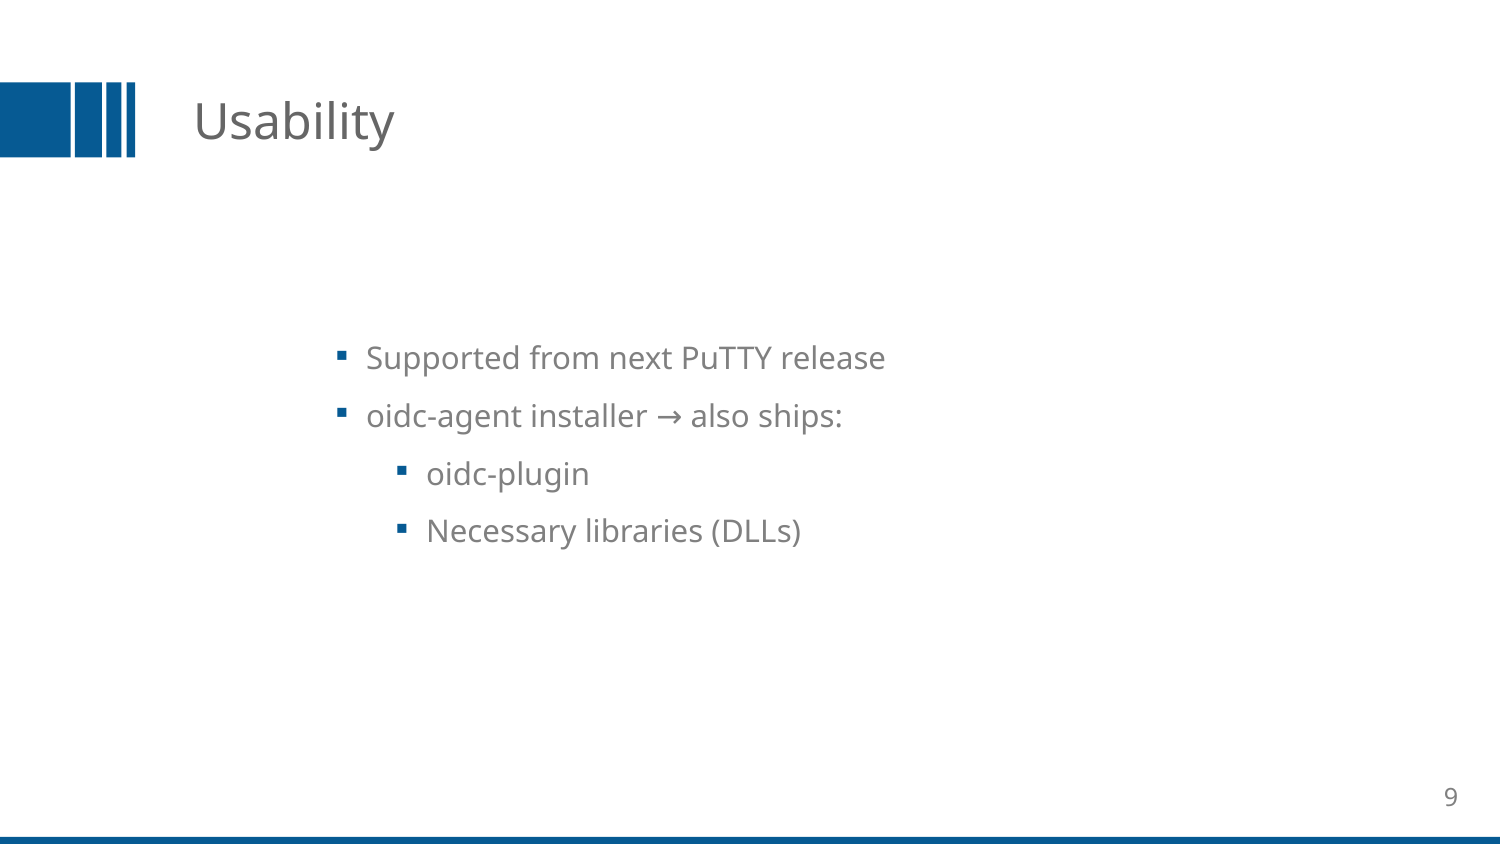

# Usability
Supported from next PuTTY release
oidc-agent installer → also ships:
oidc-plugin
Necessary libraries (DLLs)
9